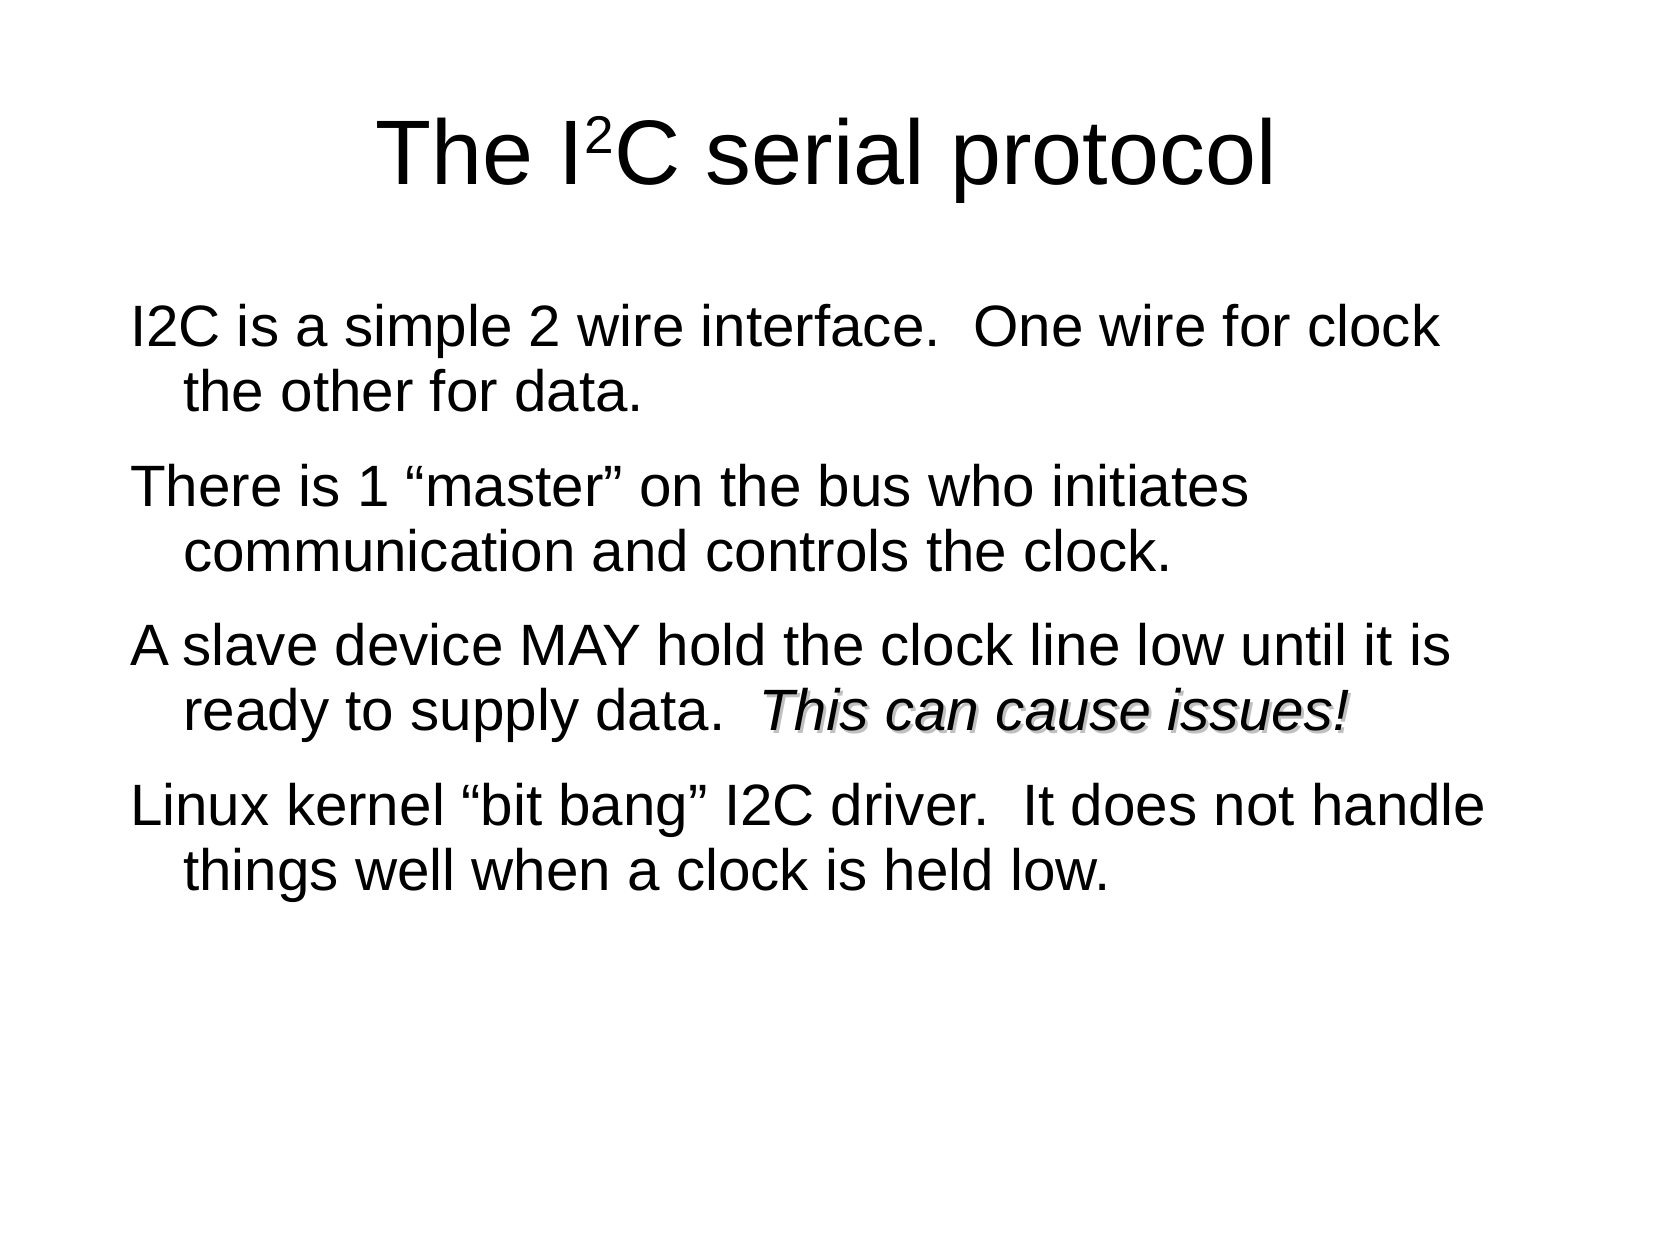

# The I2C serial protocol
I2C is a simple 2 wire interface. One wire for clock the other for data.
There is 1 “master” on the bus who initiates communication and controls the clock.
A slave device MAY hold the clock line low until it is ready to supply data. This can cause issues!
Linux kernel “bit bang” I2C driver. It does not handle things well when a clock is held low.